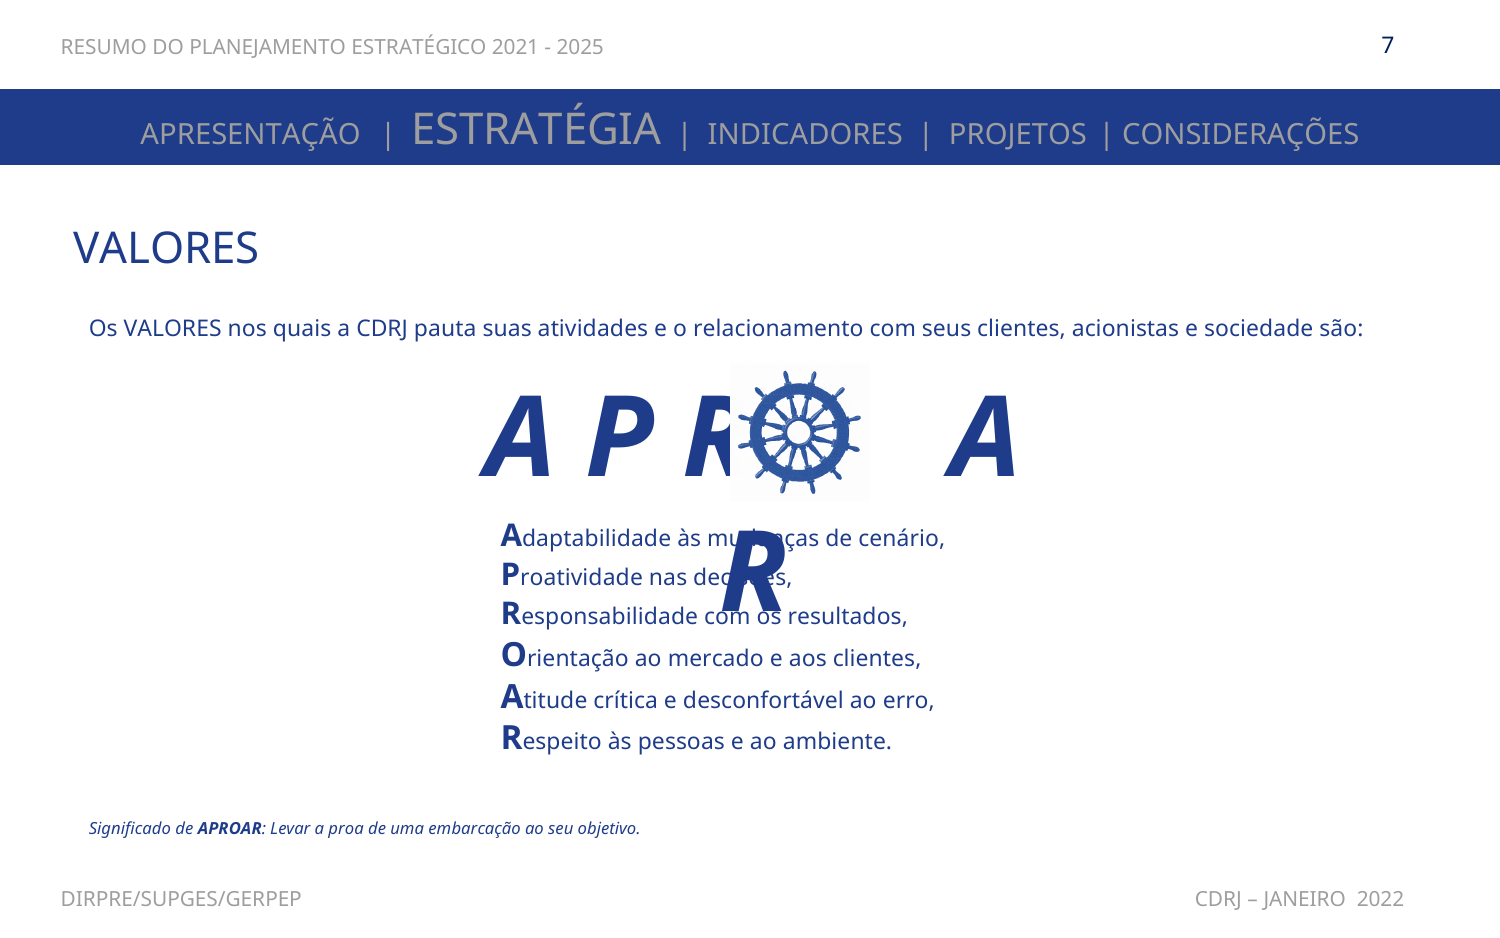

7
RESUMO DO PLANEJAMENTO ESTRATÉGICO 2021 - 2025
APRESENTAÇÃO | ESTRATÉGIA | INDICADORES | PROJETOS | CONSIDERAÇÕES
VALORES
Os VALORES nos quais a CDRJ pauta suas atividades e o relacionamento com seus clientes, acionistas e sociedade são:
A P R O A R
# Adaptabilidade às mudanças de cenário,
Proatividade nas decisões,
Responsabilidade com os resultados,
Orientação ao mercado e aos clientes,
Atitude crítica e desconfortável ao erro,
Respeito às pessoas e ao ambiente.
Significado de APROAR: Levar a proa de uma embarcação ao seu objetivo.
DIRPRE/SUPGES/GERPEP
CDRJ – JANEIRO 2022